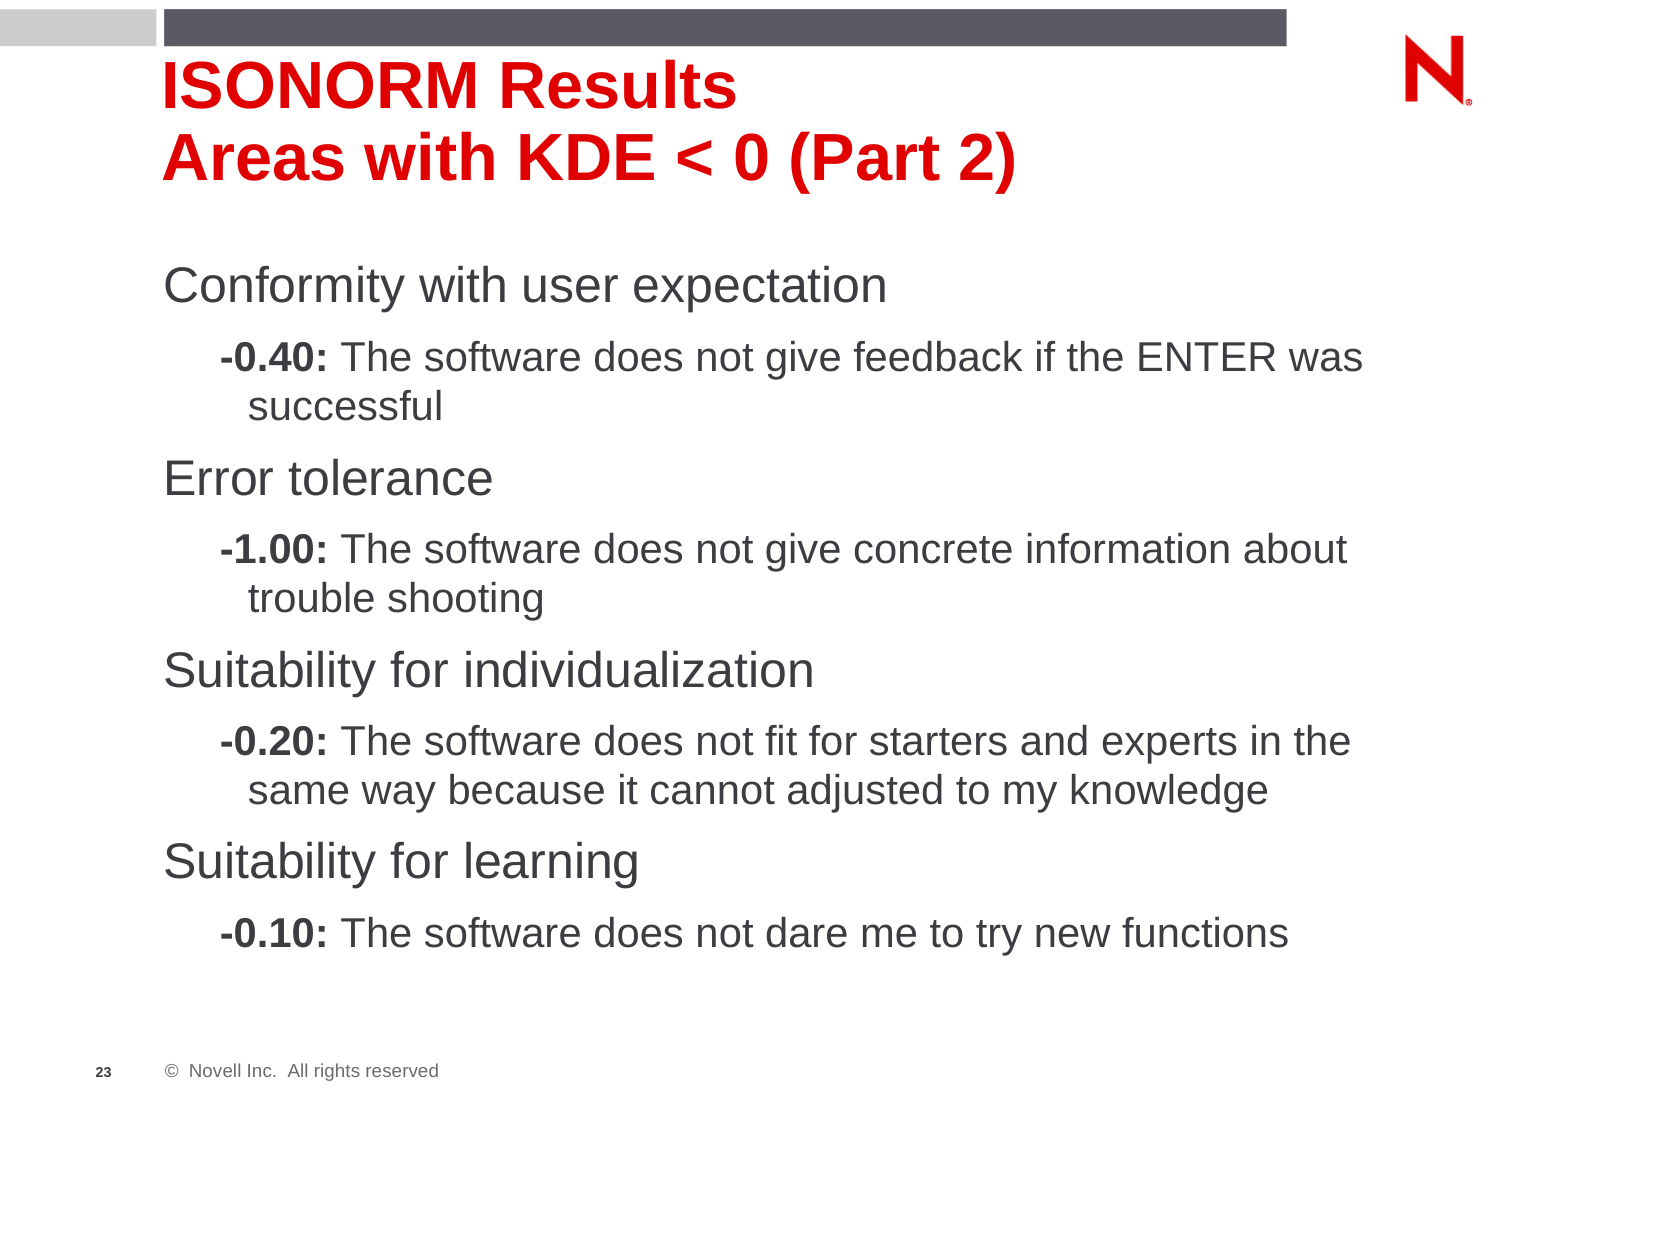

# ISONORM Results Areas with KDE < 0 (Part 2)
Conformity with user expectation
-0.40: The software does not give feedback if the ENTER was successful
Error tolerance
-1.00: The software does not give concrete information about trouble shooting
Suitability for individualization
-0.20: The software does not fit for starters and experts in the same way because it cannot adjusted to my knowledge
Suitability for learning
-0.10: The software does not dare me to try new functions